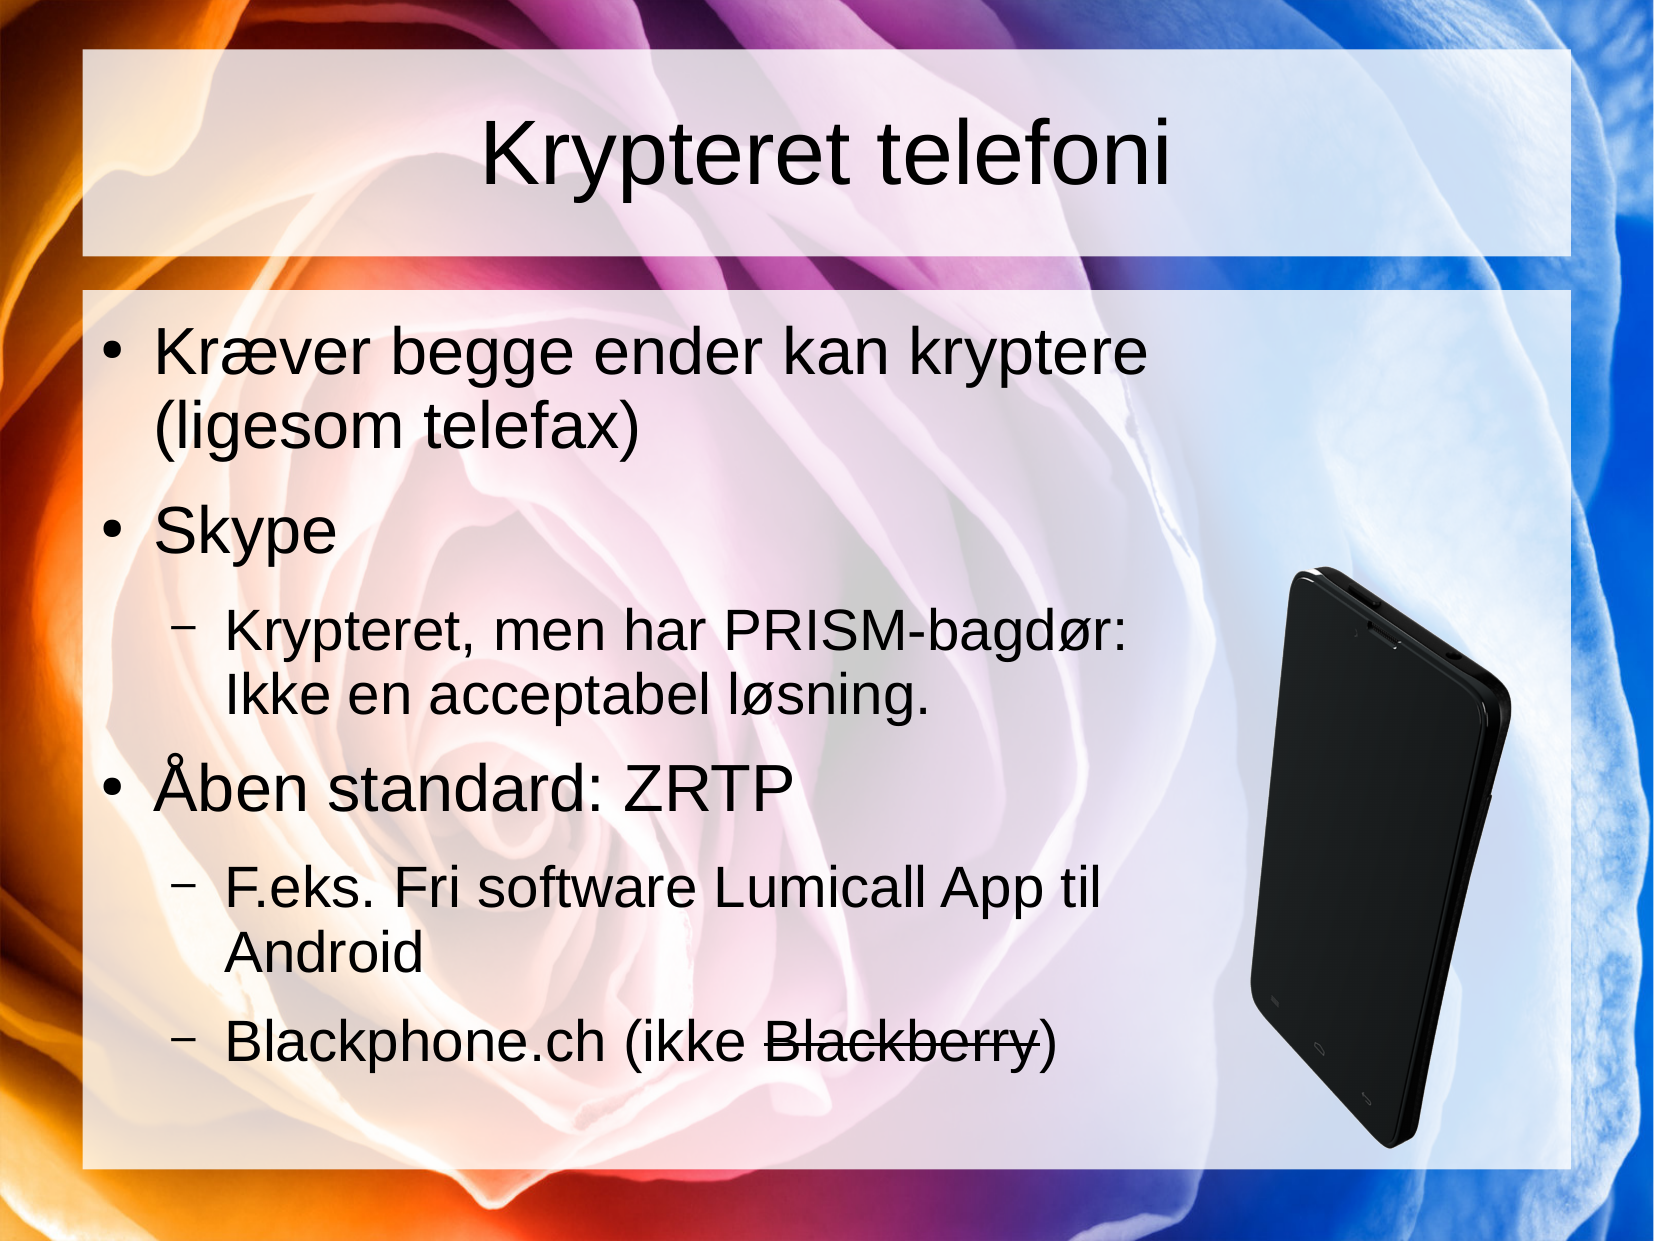

# Krypteret telefoni
Kræver begge ender kan kryptere
(ligesom telefax)
Skype
Krypteret, men har PRISM-bagdør:
Ikke en acceptabel løsning.
Åben standard: ZRTP
F.eks. Fri software Lumicall App til
Android
Blackphone.ch (ikke Blackberry)